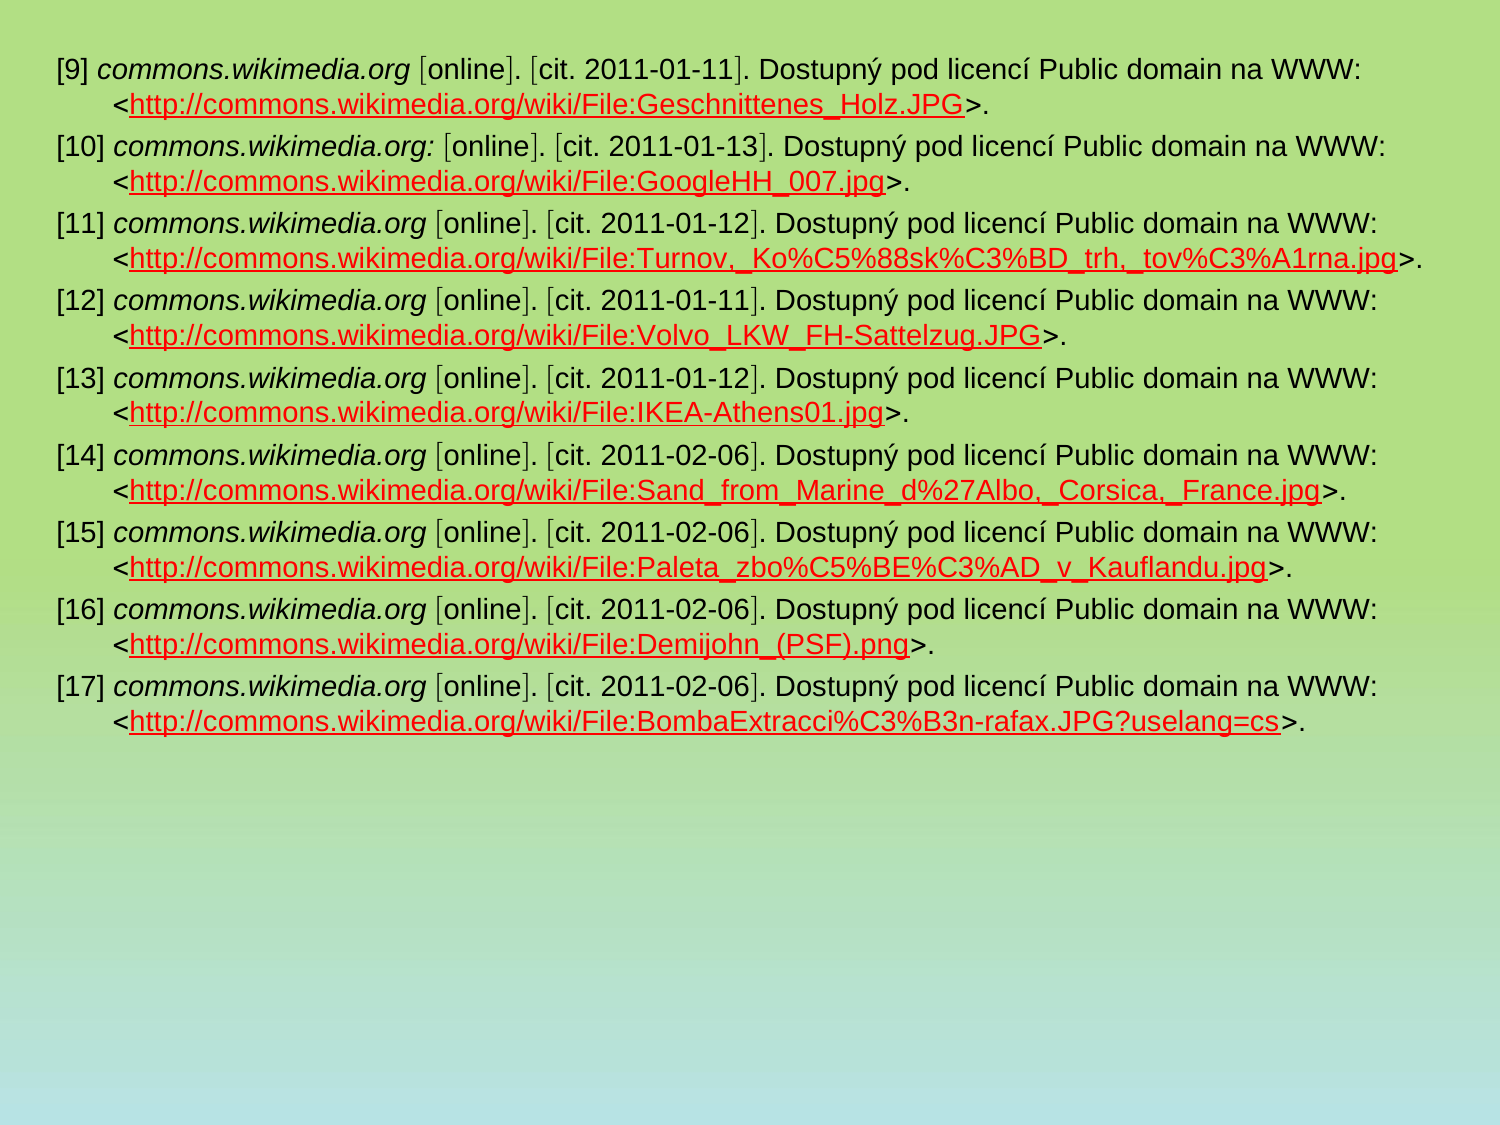

# [9] commons.wikimedia.org online. cit. 2011-01-11. Dostupný pod licencí Public domain na WWW: http://commons.wikimedia.org/wiki/File:Geschnittenes_Holz.JPG.
[10] commons.wikimedia.org: online. cit. 2011-01-13. Dostupný pod licencí Public domain na WWW: http://commons.wikimedia.org/wiki/File:GoogleHH_007.jpg.
[11] commons.wikimedia.org online. cit. 2011-01-12. Dostupný pod licencí Public domain na WWW: http://commons.wikimedia.org/wiki/File:Turnov,_Ko%C5%88sk%C3%BD_trh,_tov%C3%A1rna.jpg.
[12] commons.wikimedia.org online. cit. 2011-01-11. Dostupný pod licencí Public domain na WWW:
http://commons.wikimedia.org/wiki/File:Volvo_LKW_FH-Sattelzug.JPG.
[13] commons.wikimedia.org online. cit. 2011-01-12. Dostupný pod licencí Public domain na WWW: http://commons.wikimedia.org/wiki/File:IKEA-Athens01.jpg.
[14] commons.wikimedia.org online. cit. 2011-02-06. Dostupný pod licencí Public domain na WWW: http://commons.wikimedia.org/wiki/File:Sand_from_Marine_d%27Albo,_Corsica,_France.jpg.
[15] commons.wikimedia.org online. cit. 2011-02-06. Dostupný pod licencí Public domain na WWW: http://commons.wikimedia.org/wiki/File:Paleta_zbo%C5%BE%C3%AD_v_Kauflandu.jpg.
[16] commons.wikimedia.org online. cit. 2011-02-06. Dostupný pod licencí Public domain na WWW: http://commons.wikimedia.org/wiki/File:Demijohn_(PSF).png.
[17] commons.wikimedia.org online. cit. 2011-02-06. Dostupný pod licencí Public domain na WWW:
http://commons.wikimedia.org/wiki/File:BombaExtracci%C3%B3n-rafax.JPG?uselang=cs.